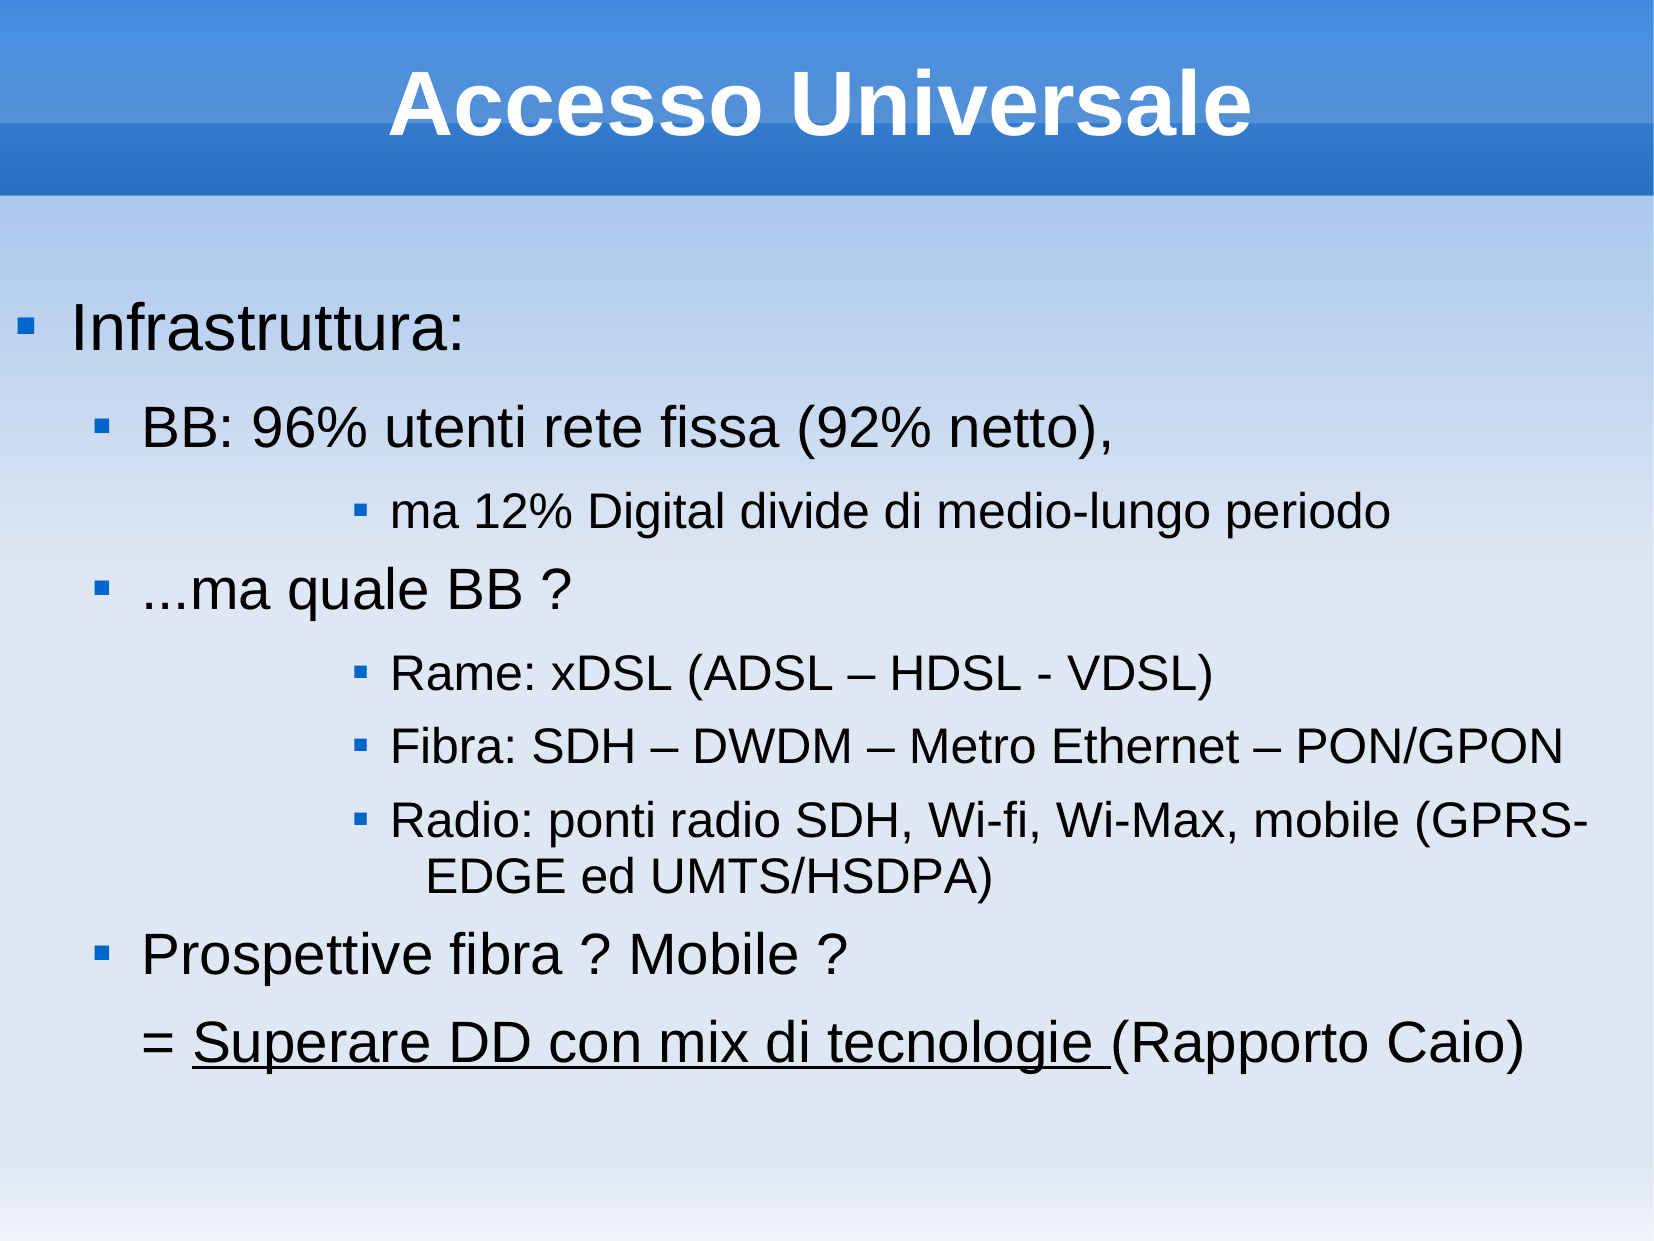

# Accesso Universale
Infrastruttura:
BB: 96% utenti rete fissa (92% netto),
ma 12% Digital divide di medio-lungo periodo
...ma quale BB ?
Rame: xDSL (ADSL – HDSL - VDSL)
Fibra: SDH – DWDM – Metro Ethernet – PON/GPON
Radio: ponti radio SDH, Wi-fi, Wi-Max, mobile (GPRS-EDGE ed UMTS/HSDPA)
Prospettive fibra ? Mobile ?
= Superare DD con mix di tecnologie (Rapporto Caio)